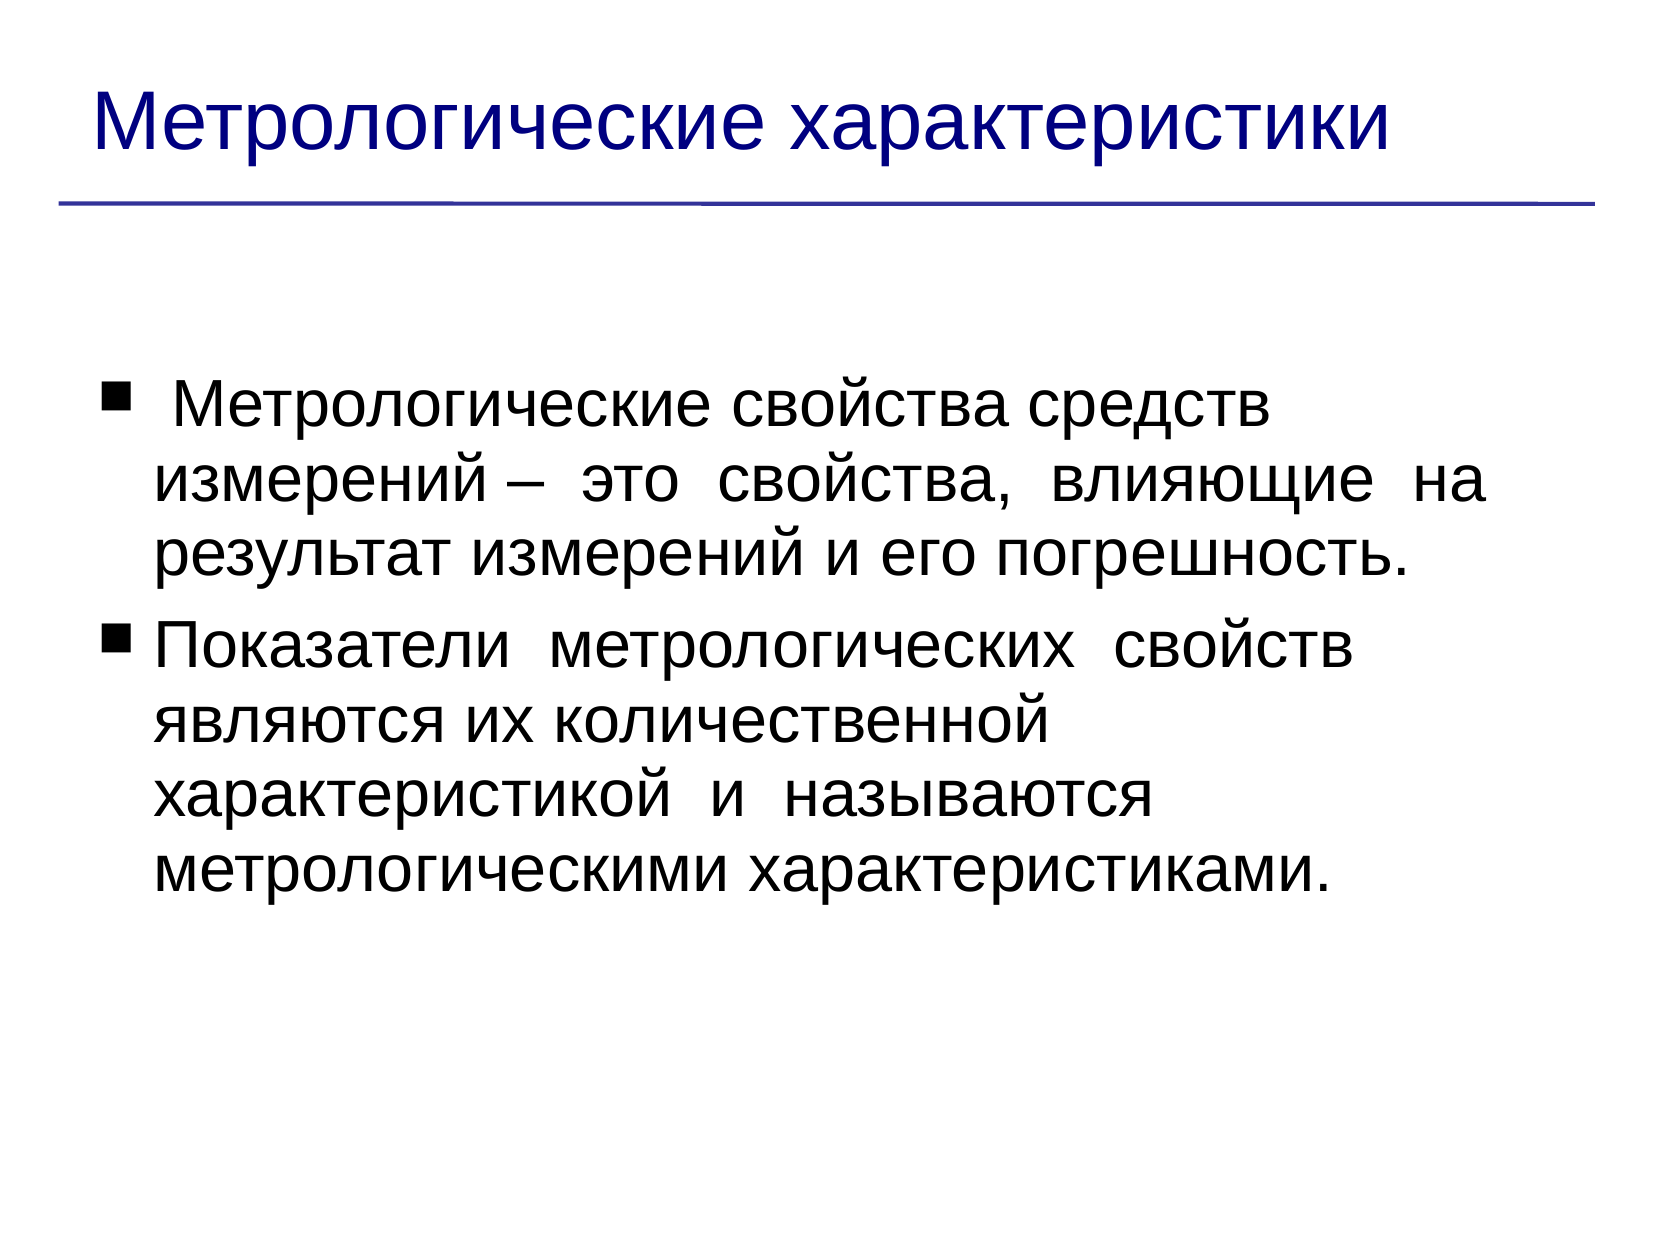

# Метрологические характеристики
 Метрологические свойства средств измерений – это свойства, влияющие на результат измерений и его погрешность.
Показатели метрологических свойств являются их количественной характеристикой и называются метрологическими характеристиками.